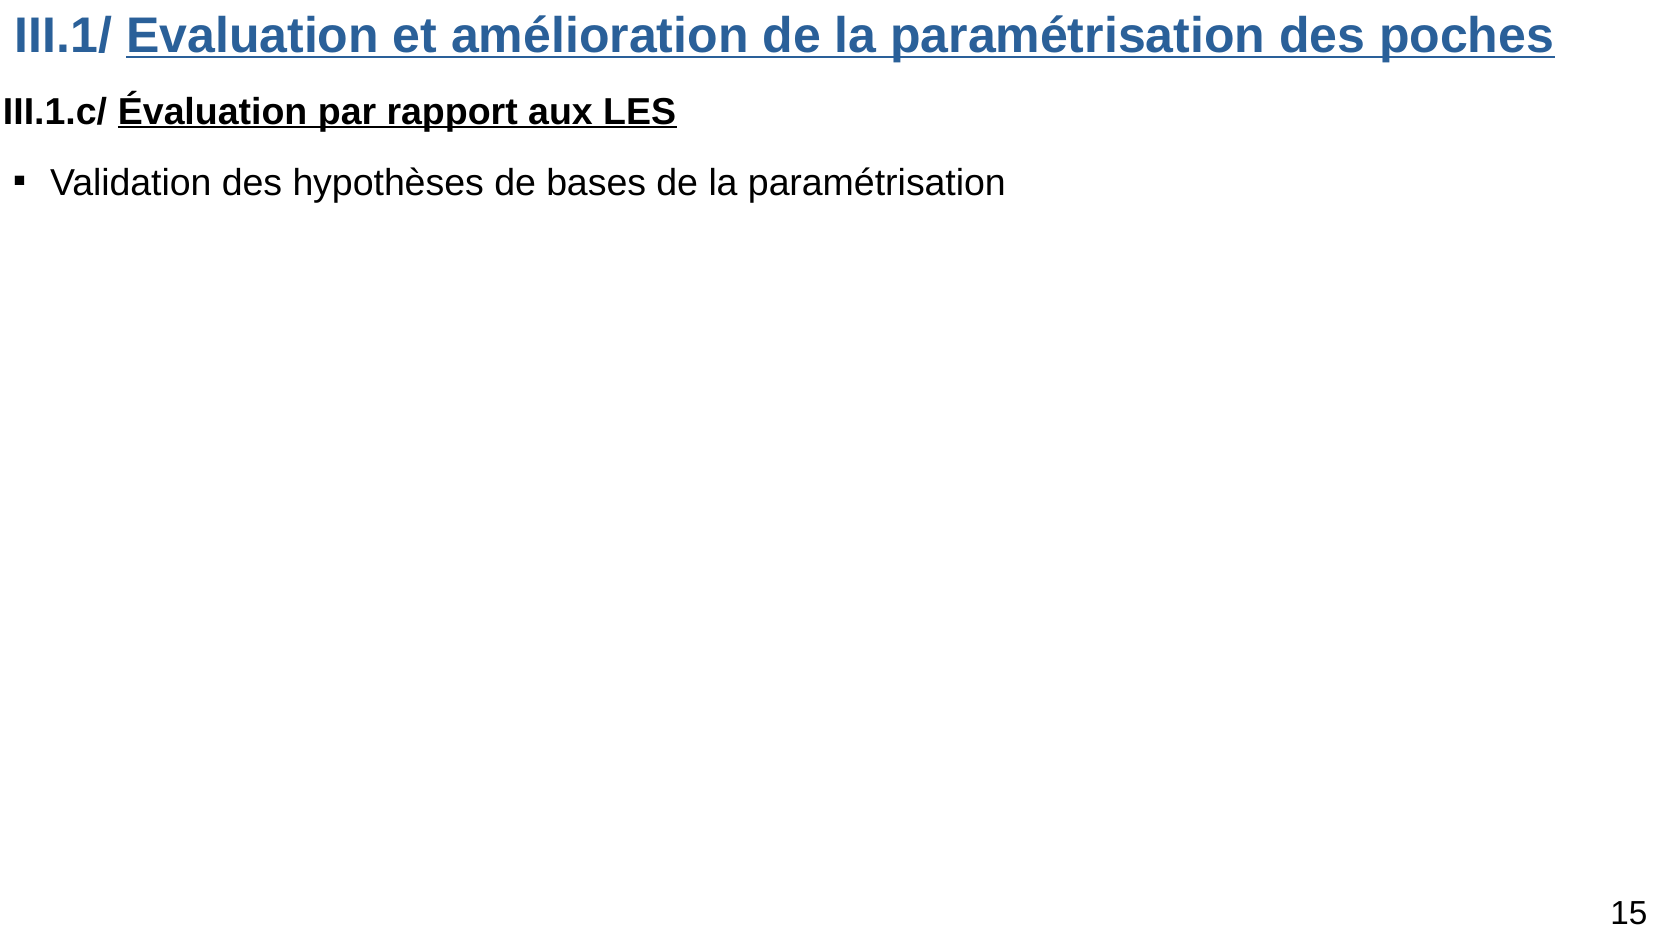

III.1/ Evaluation et amélioration de la paramétrisation des poches
III.1.c/ Évaluation par rapport aux LES
Validation des hypothèses de bases de la paramétrisation
15